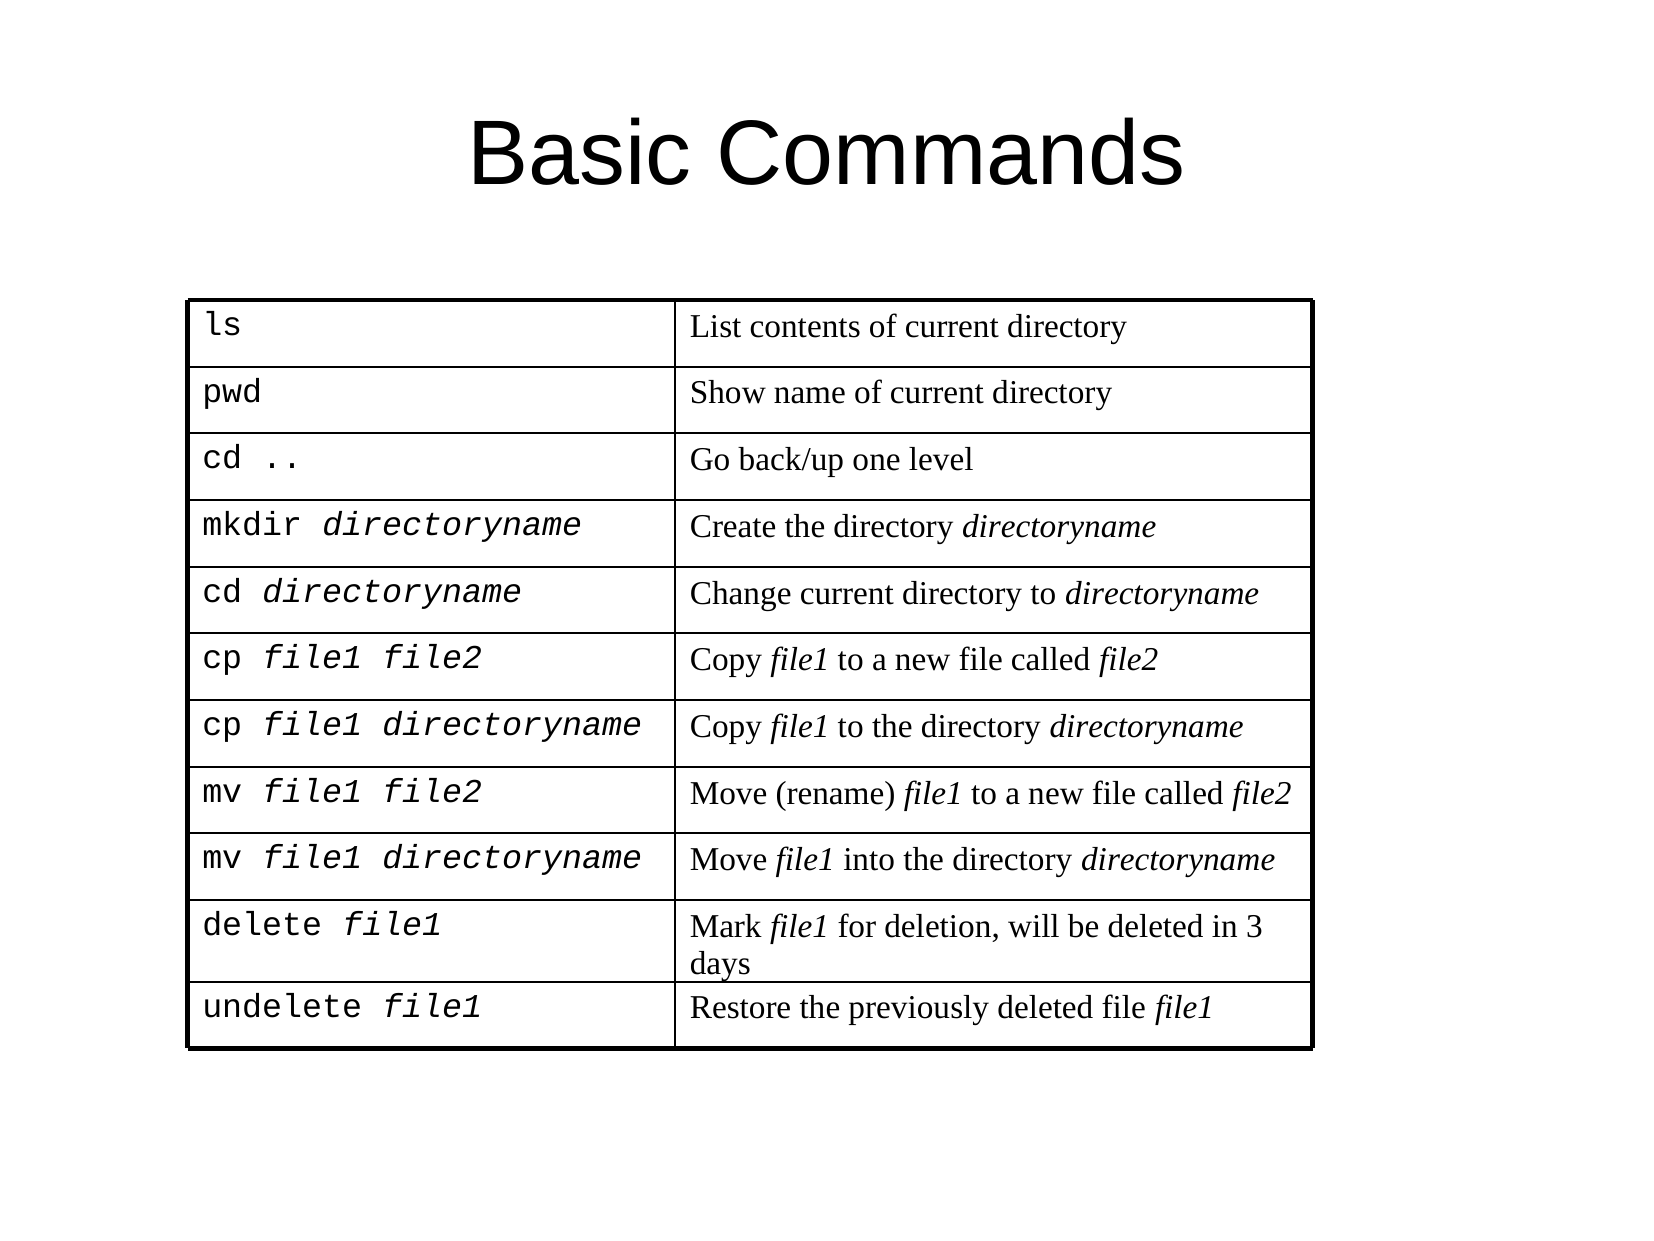

# Basic Commands
ls
List contents of current directory
pwd
Show name of current directory
cd ..
Go back/up one level
mkdir directoryname
Create the directory directoryname
cd directoryname
Change current directory to directoryname
cp file1 file2
Copy file1 to a new file called file2
cp file1 directoryname
Copy file1 to the directory directoryname
mv file1 file2
Move (rename) file1 to a new file called file2
mv file1 directoryname
Move file1 into the directory directoryname
delete file1
Mark file1 for deletion, will be deleted in 3 days
undelete file1
Restore the previously deleted file file1